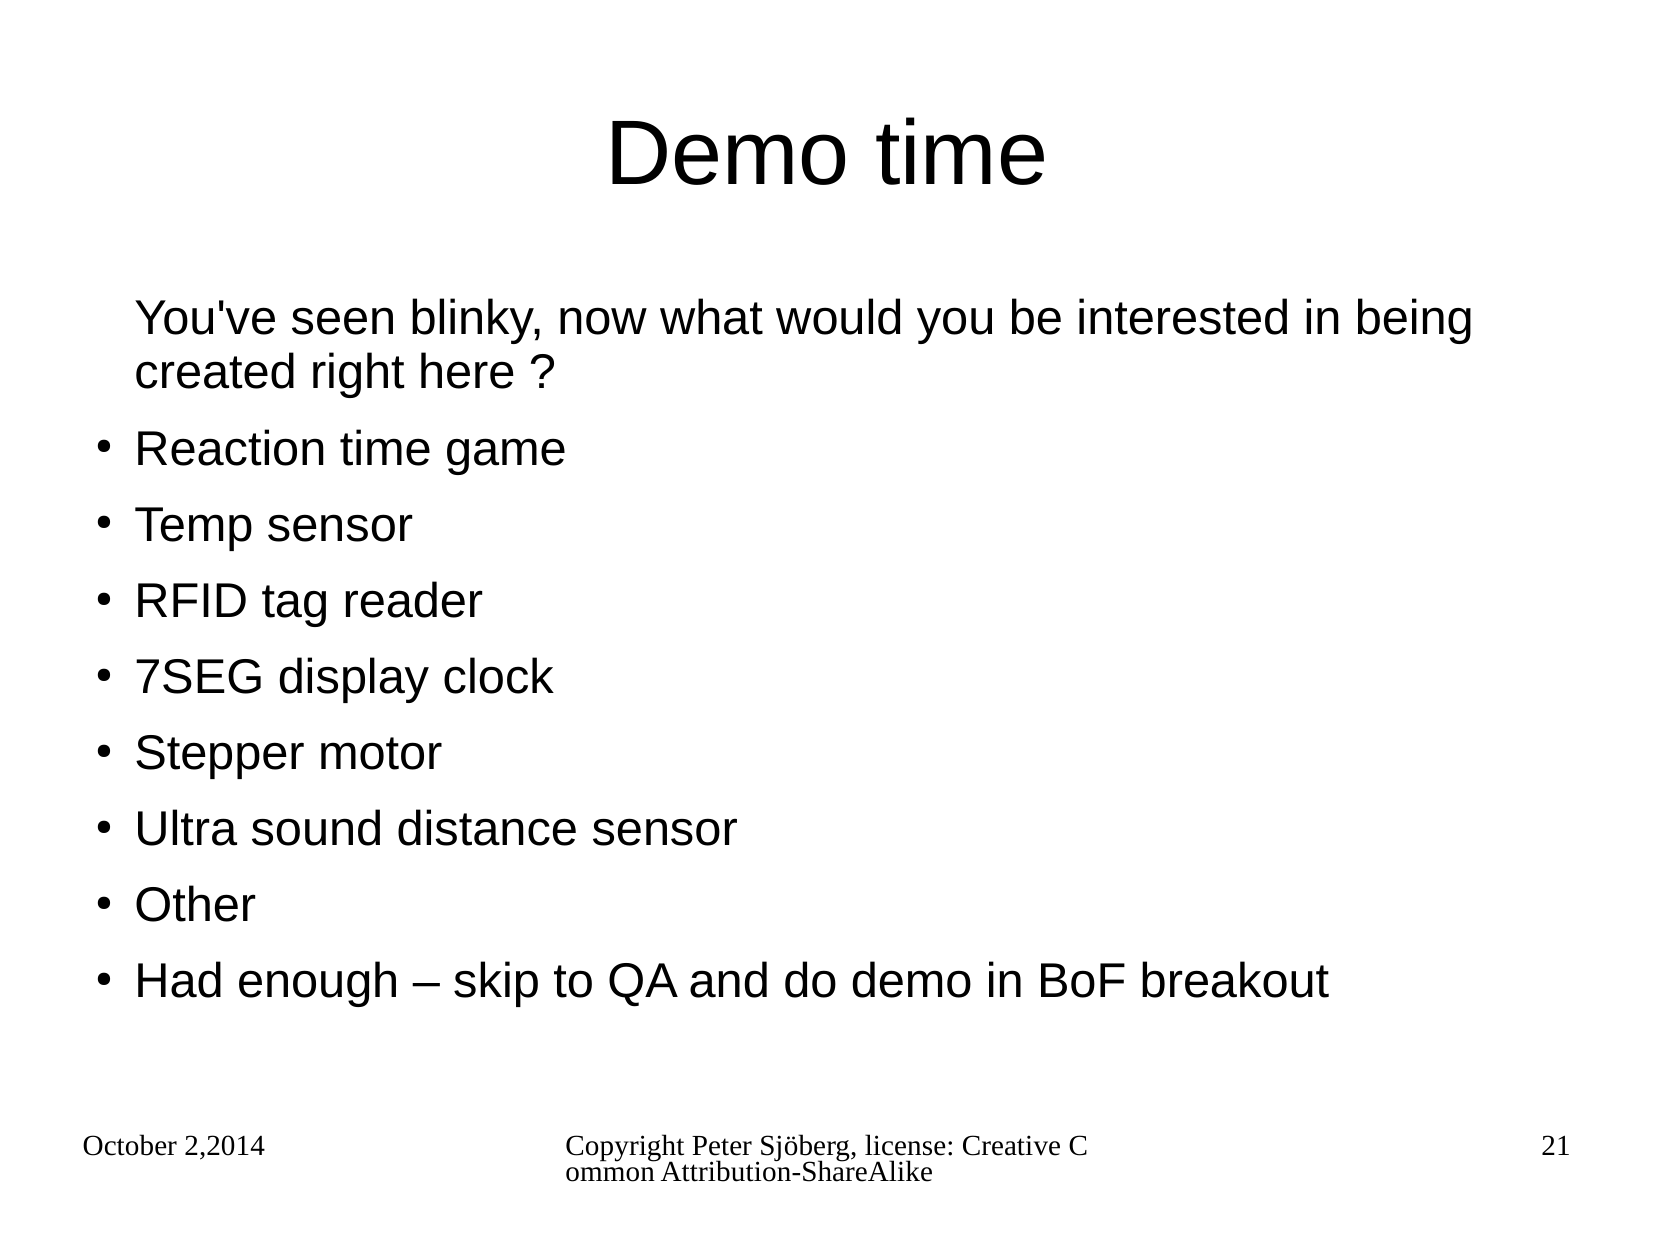

# Demo time
You've seen blinky, now what would you be interested in being created right here ?
Reaction time game
Temp sensor
RFID tag reader
7SEG display clock
Stepper motor
Ultra sound distance sensor
Other
Had enough – skip to QA and do demo in BoF breakout
October 2,2014
Copyright Peter Sjöberg, license: Creative Common Attribution-ShareAlike
21